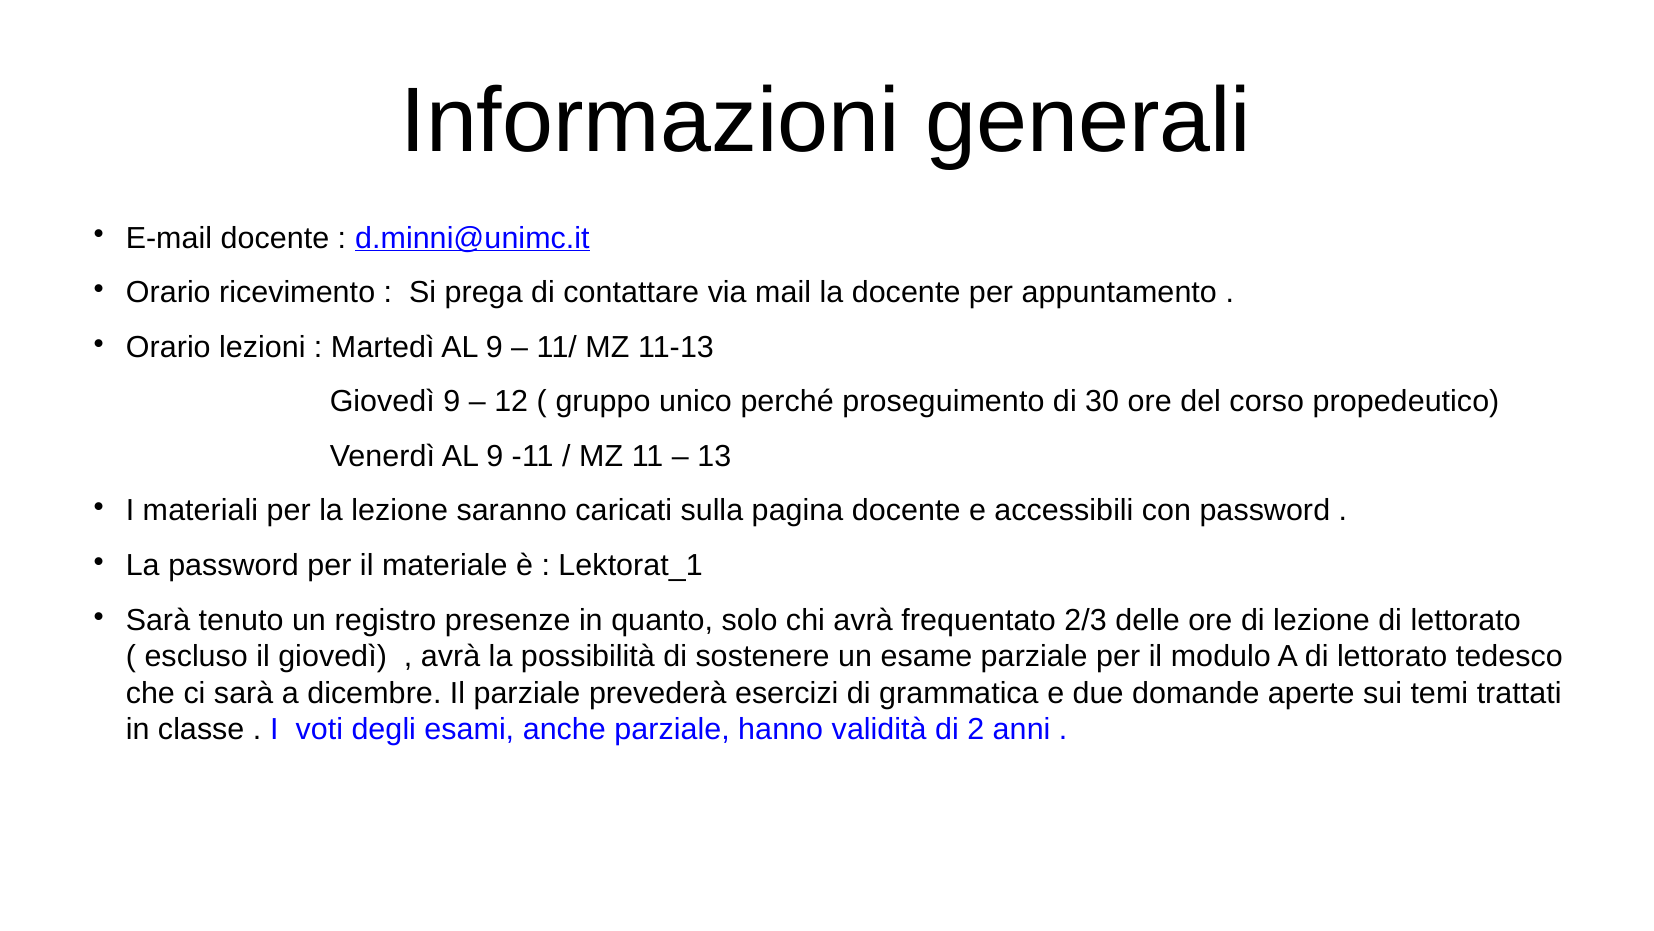

# Informazioni generali
E-mail docente : d.minni@unimc.it
Orario ricevimento : Si prega di contattare via mail la docente per appuntamento .
Orario lezioni : Martedì AL 9 – 11/ MZ 11-13
 Giovedì 9 – 12 ( gruppo unico perché proseguimento di 30 ore del corso propedeutico)
 Venerdì AL 9 -11 / MZ 11 – 13
I materiali per la lezione saranno caricati sulla pagina docente e accessibili con password .
La password per il materiale è : Lektorat_1
Sarà tenuto un registro presenze in quanto, solo chi avrà frequentato 2/3 delle ore di lezione di lettorato ( escluso il giovedì) , avrà la possibilità di sostenere un esame parziale per il modulo A di lettorato tedesco che ci sarà a dicembre. Il parziale prevederà esercizi di grammatica e due domande aperte sui temi trattati in classe . I voti degli esami, anche parziale, hanno validità di 2 anni .